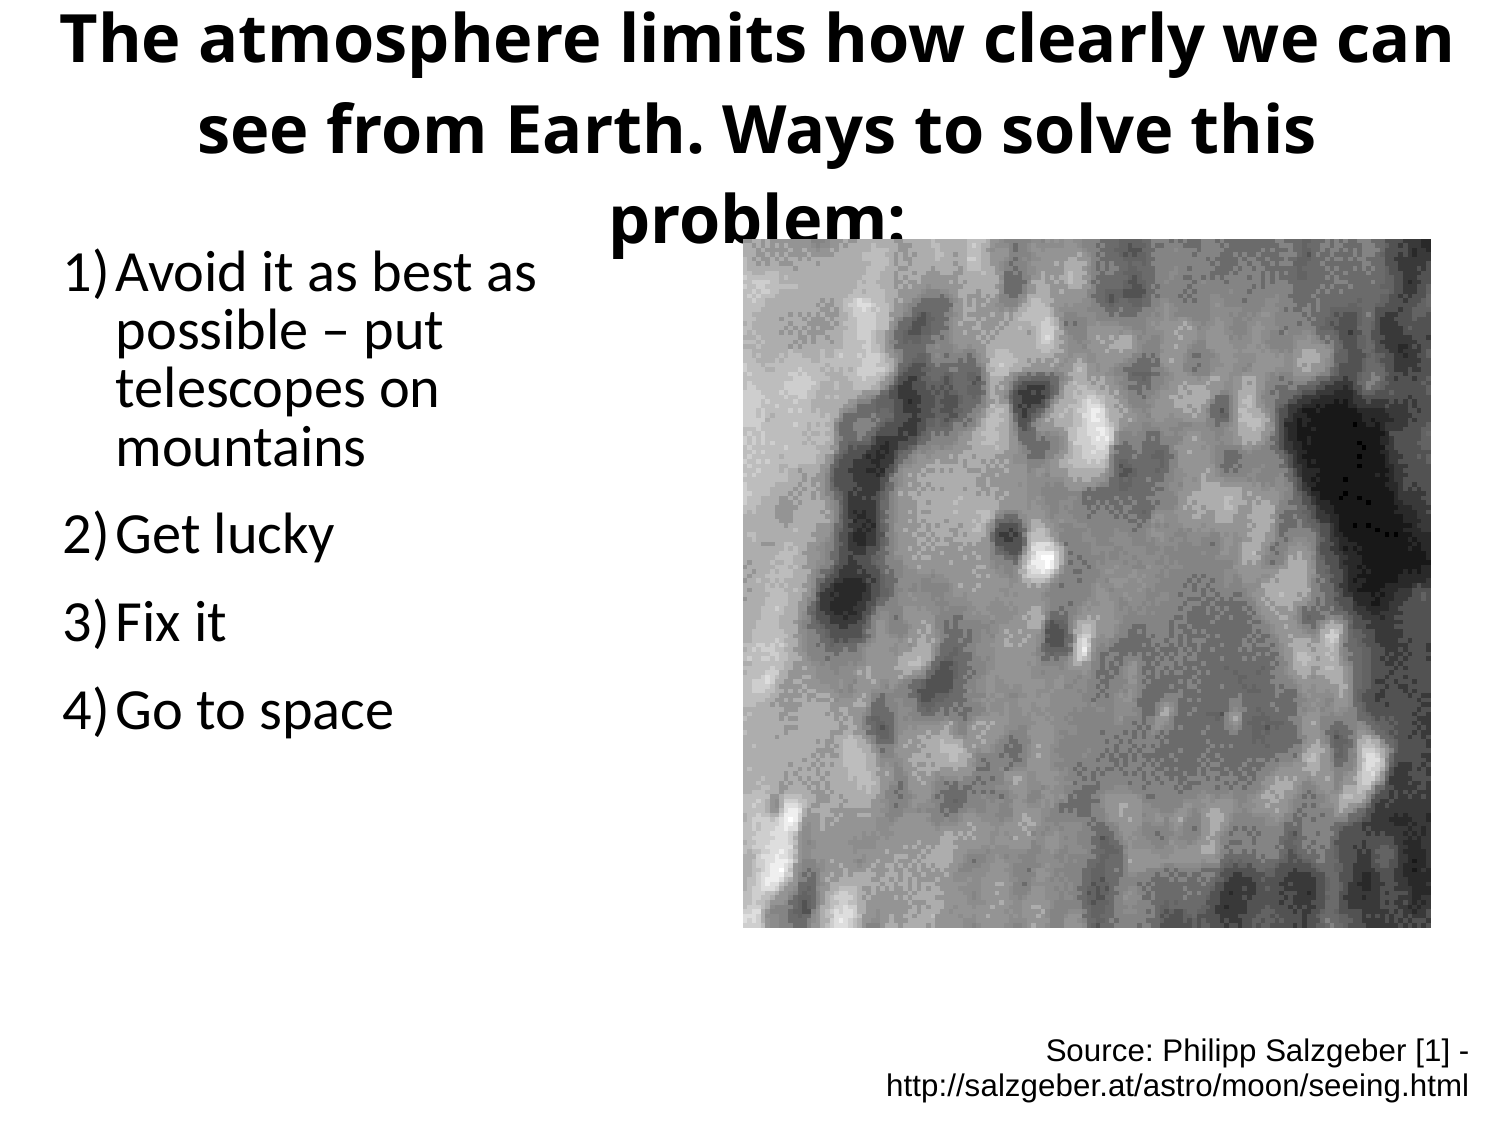

# The atmosphere limits how clearly we can see from Earth. Ways to solve this problem:
Avoid it as best as possible – put telescopes on mountains
Get lucky
Fix it
Go to space
Source: Philipp Salzgeber [1] - http://salzgeber.at/astro/moon/seeing.html